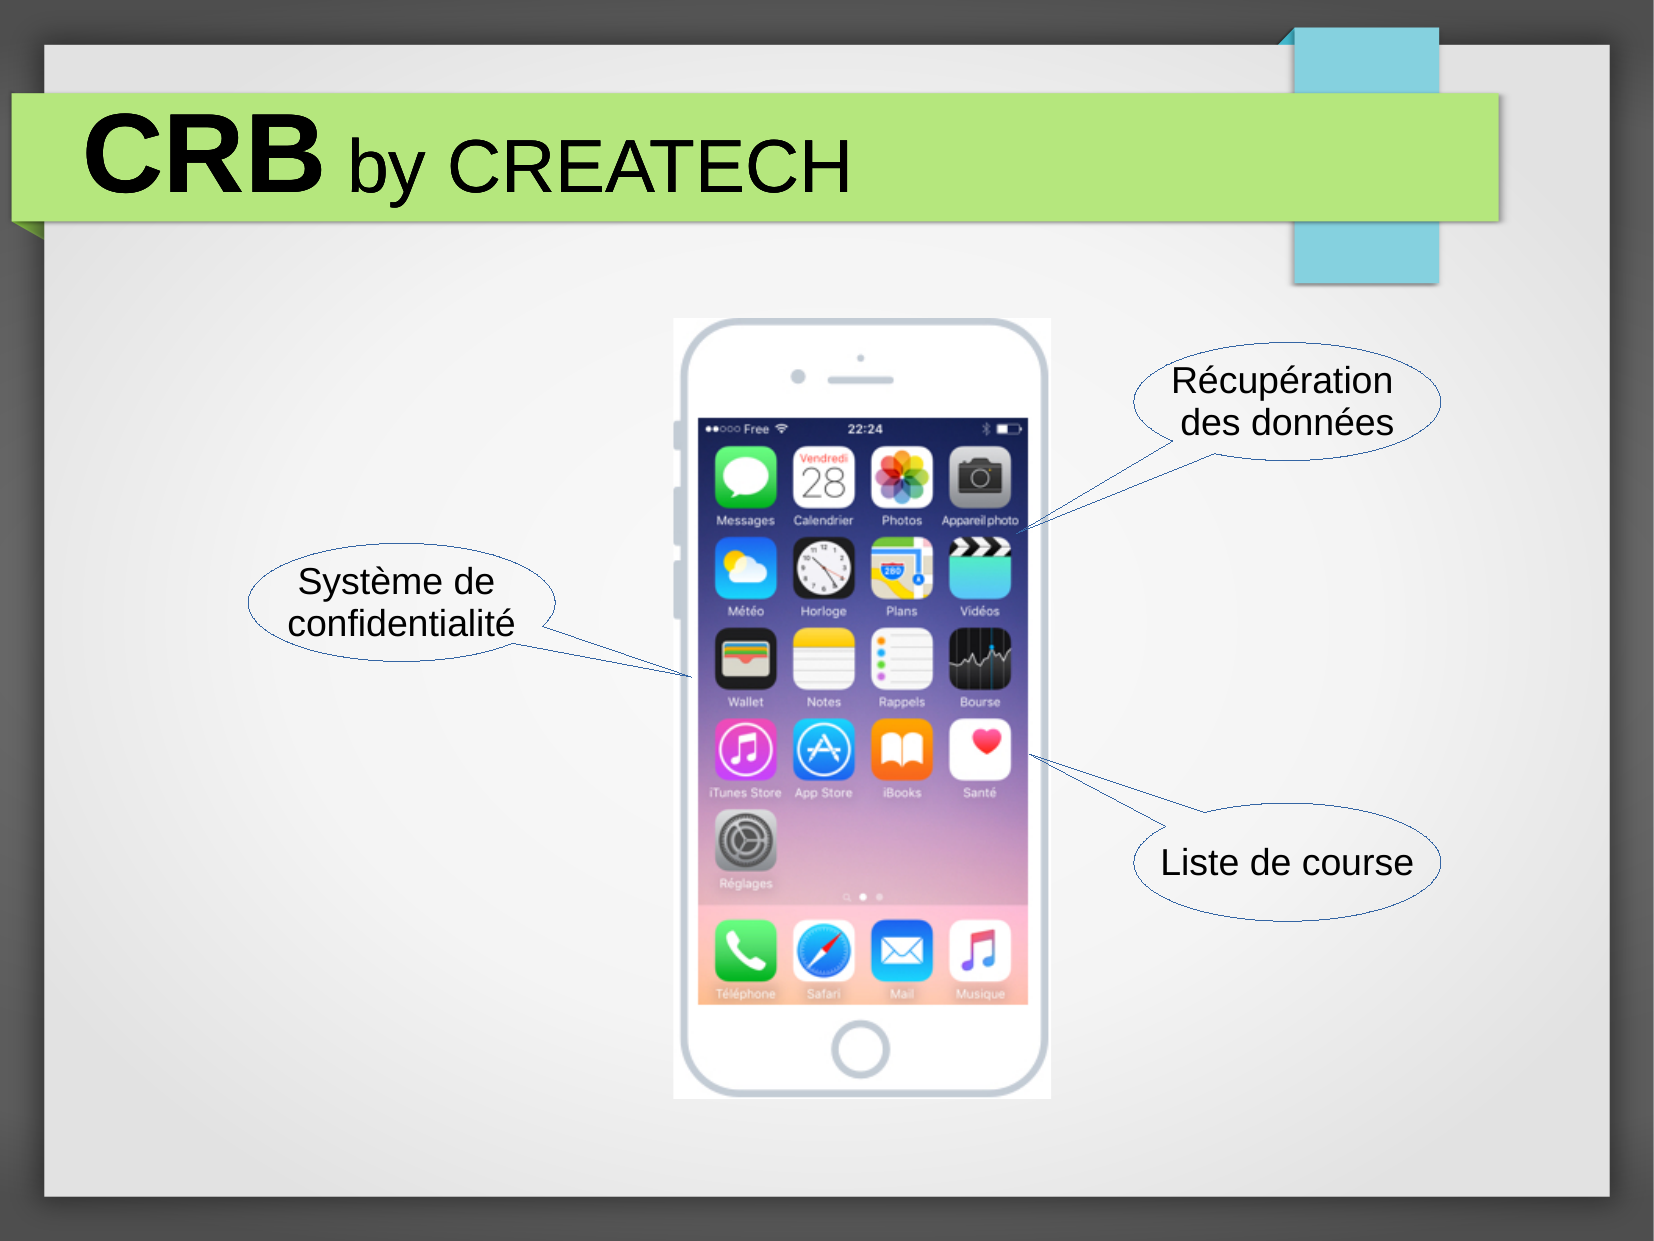

# CRB by CREATECH
CRB by CREATECH
CRB by CREATECH
Récupération
des données
Système de
confidentialité
Liste de course